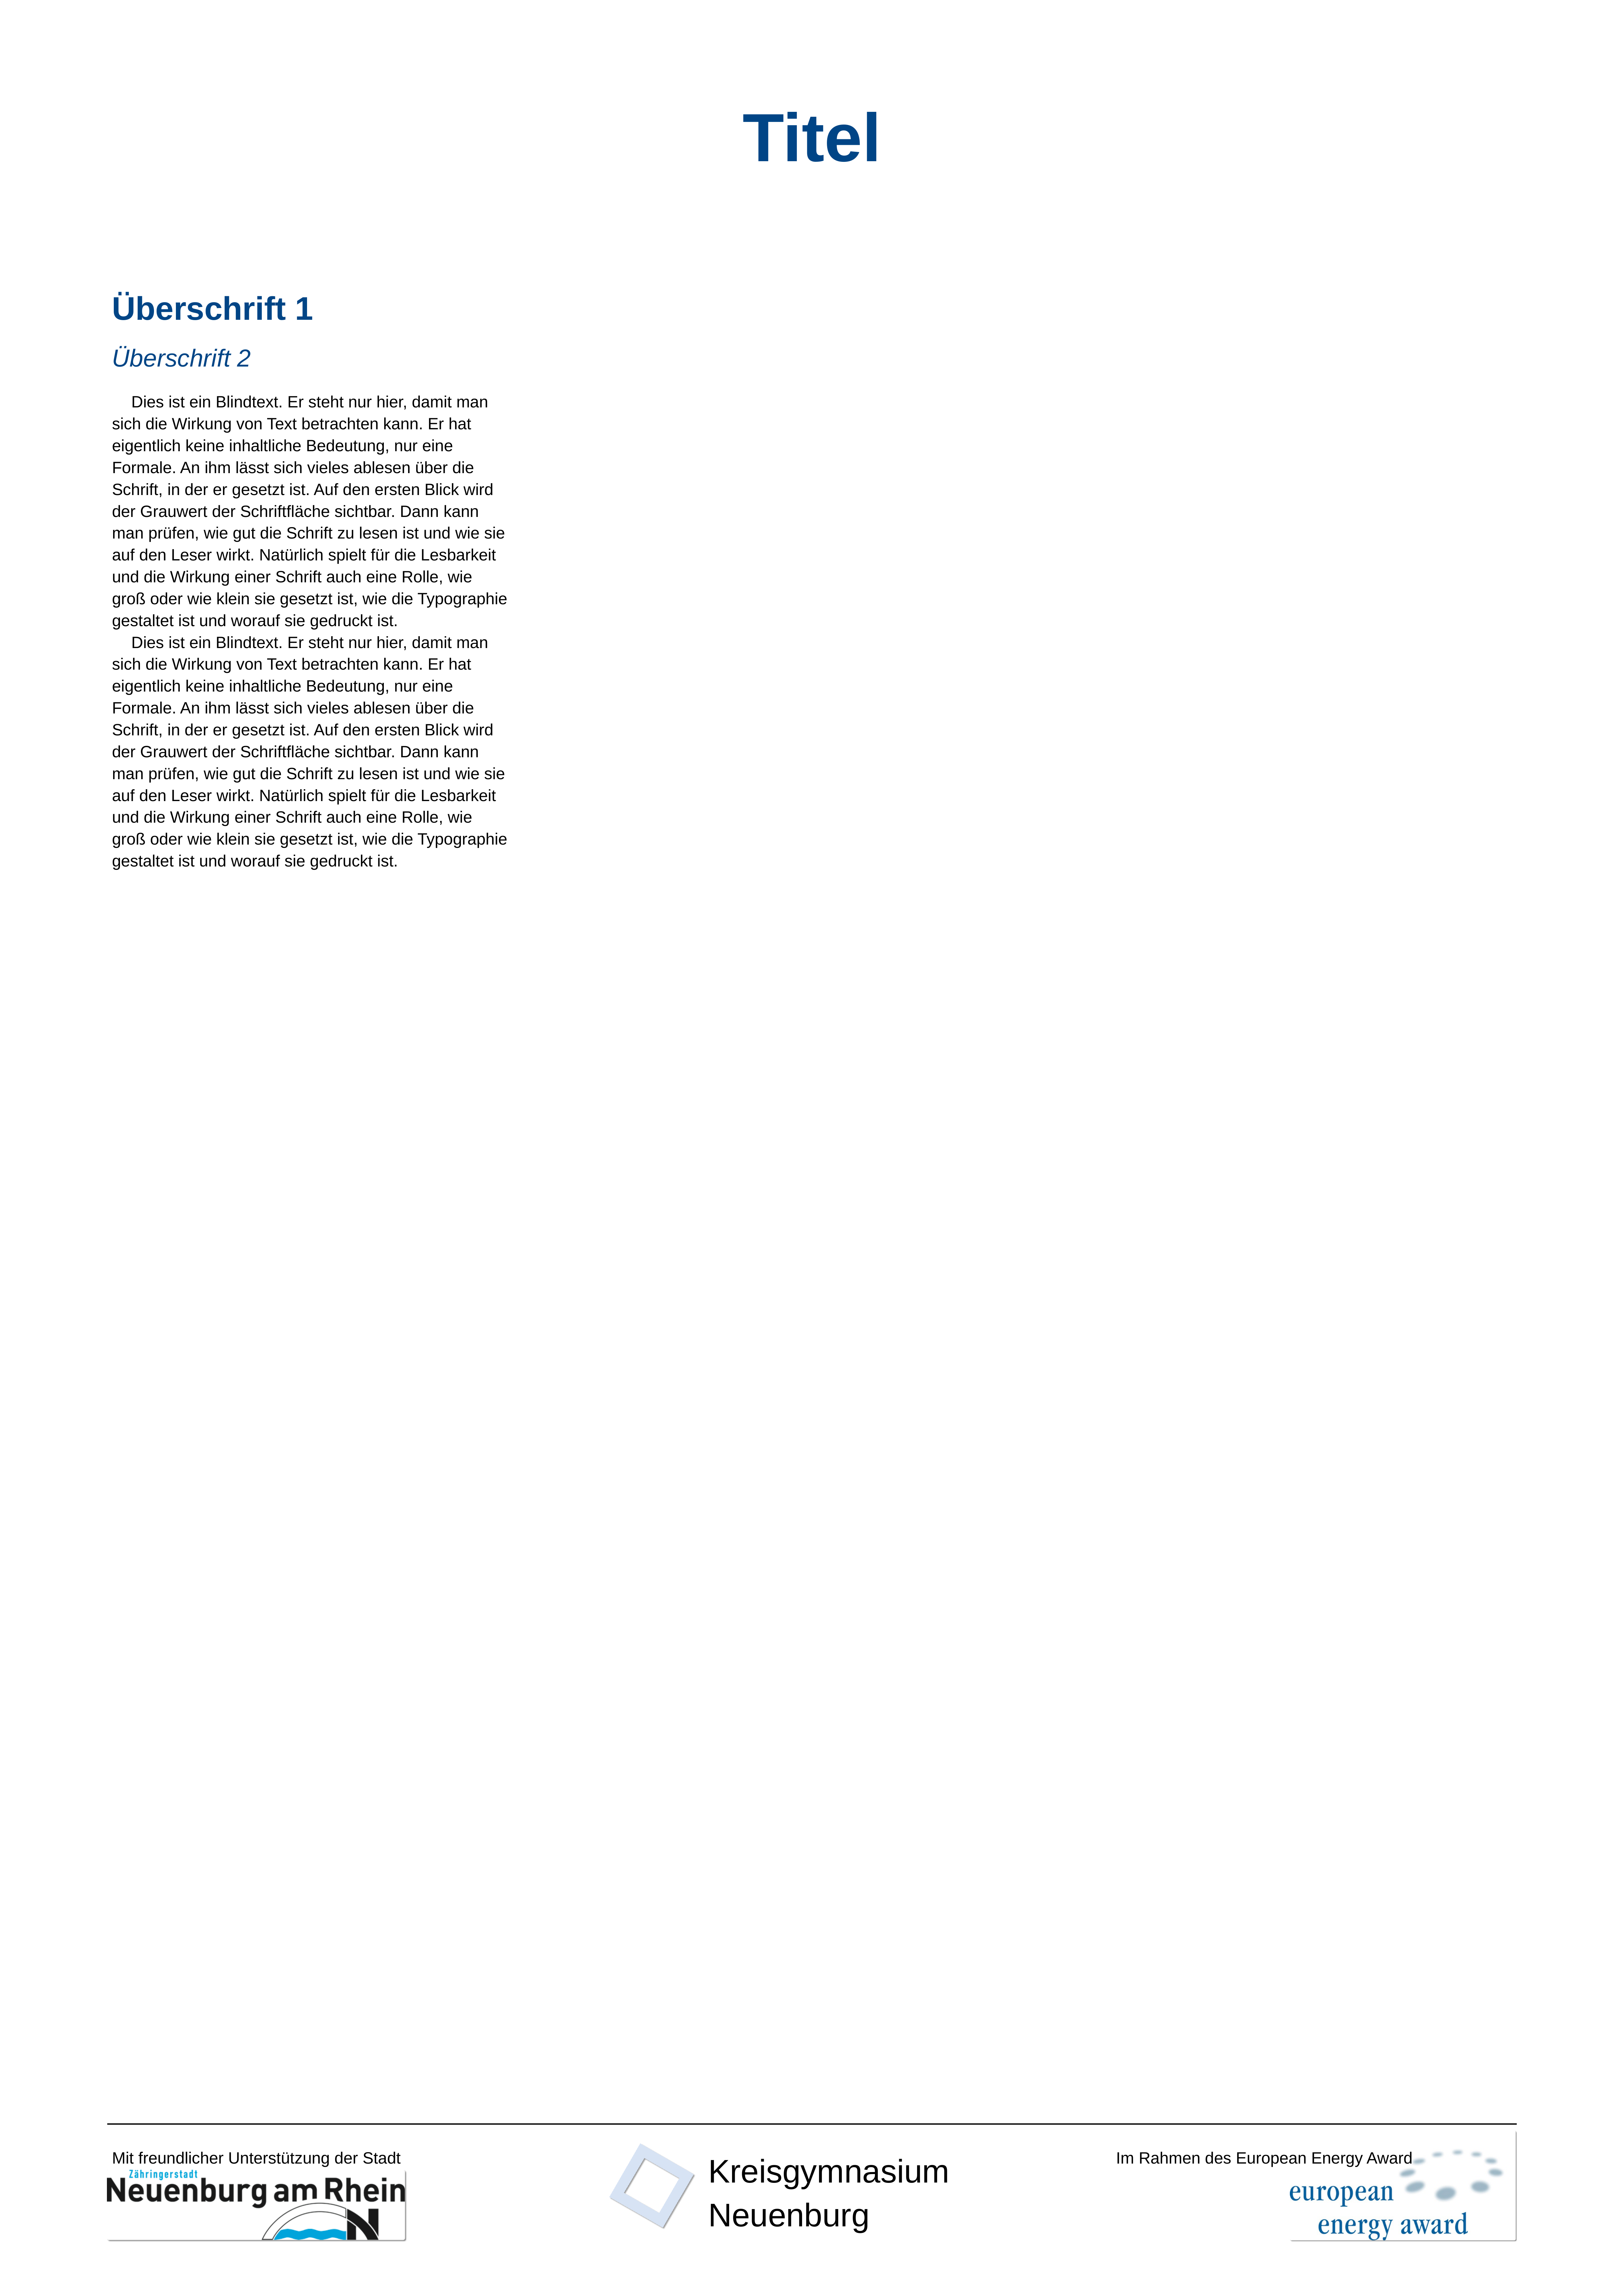

Titel
Überschrift 1
Überschrift 2
Dies ist ein Blindtext. Er steht nur hier, damit man sich die Wirkung von Text betrachten kann. Er hat eigentlich keine inhaltliche Bedeutung, nur eine Formale. An ihm lässt sich vieles ablesen über die Schrift, in der er gesetzt ist. Auf den ersten Blick wird der Grauwert der Schriftfläche sichtbar. Dann kann man prüfen, wie gut die Schrift zu lesen ist und wie sie auf den Leser wirkt. Natürlich spielt für die Lesbarkeit und die Wirkung einer Schrift auch eine Rolle, wie groß oder wie klein sie gesetzt ist, wie die Typographie gestaltet ist und worauf sie gedruckt ist.
Dies ist ein Blindtext. Er steht nur hier, damit man sich die Wirkung von Text betrachten kann. Er hat eigentlich keine inhaltliche Bedeutung, nur eine Formale. An ihm lässt sich vieles ablesen über die Schrift, in der er gesetzt ist. Auf den ersten Blick wird der Grauwert der Schriftfläche sichtbar. Dann kann man prüfen, wie gut die Schrift zu lesen ist und wie sie auf den Leser wirkt. Natürlich spielt für die Lesbarkeit und die Wirkung einer Schrift auch eine Rolle, wie groß oder wie klein sie gesetzt ist, wie die Typographie gestaltet ist und worauf sie gedruckt ist.
Mit freundlicher Unterstützung der Stadt
Im Rahmen des European Energy Award
Kreisgymnasium Neuenburg